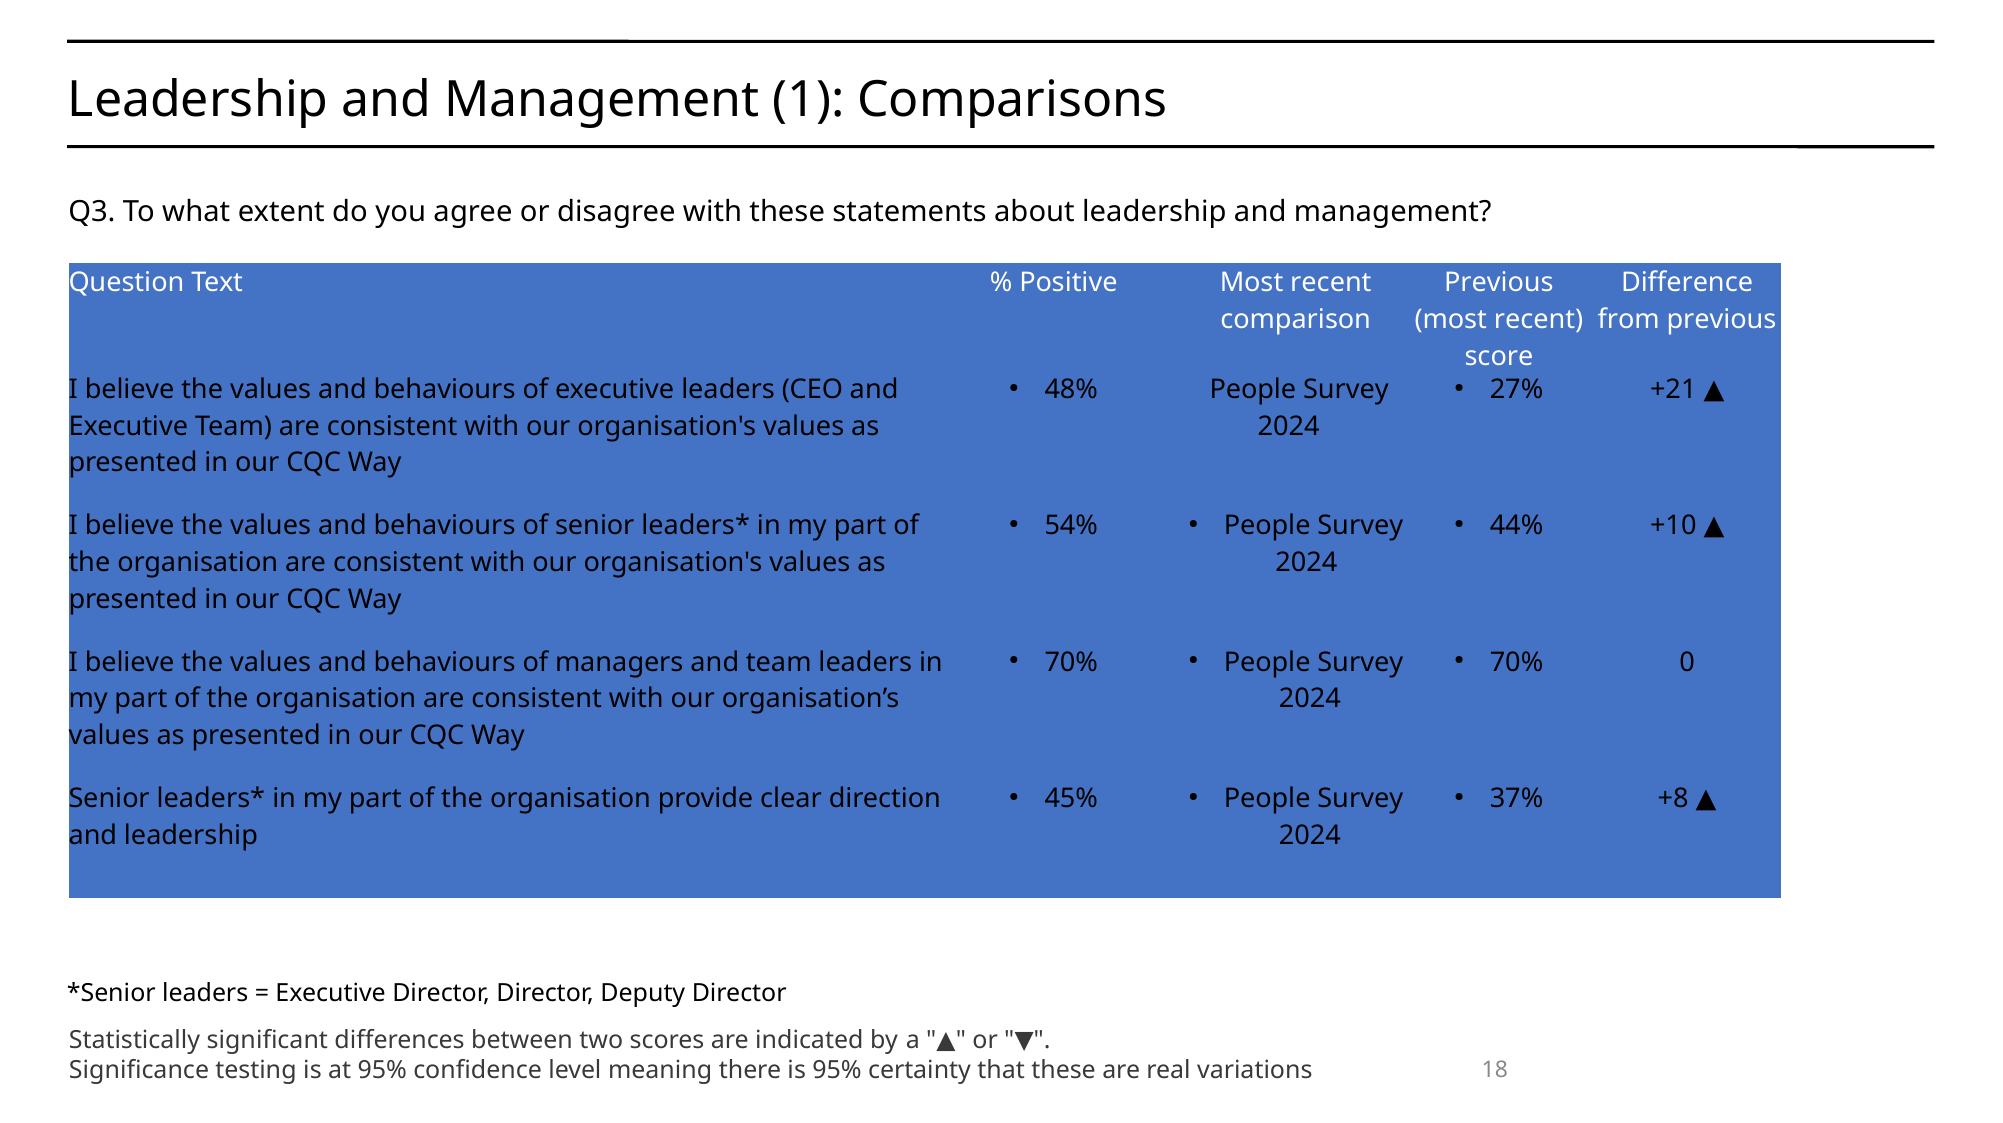

Leadership and Management (1): Comparisons
Q3. To what extent do you agree or disagree with these statements about leadership and management?
| Question Text | % Positive | | Most recent comparison | Previous (most recent) score | Difference from previous |
| --- | --- | --- | --- | --- | --- |
| I believe the values and behaviours of executive leaders (CEO and Executive Team) are consistent with our organisation's values as presented in our CQC Way | 48% | | People Survey 2024 | 27% | +21 ▲ |
| I believe the values and behaviours of senior leaders\* in my part of the organisation are consistent with our organisation's values as presented in our CQC Way | 54% | | People Survey 2024 | 44% | +10 ▲ |
| I believe the values and behaviours of managers and team leaders in my part of the organisation are consistent with our organisation’s values as presented in our CQC Way | 70% | | People Survey 2024 | 70% | 0 |
| Senior leaders\* in my part of the organisation provide clear direction and leadership | 45% | | People Survey 2024 | 37% | +8 ▲ |
*Senior leaders = Executive Director, Director, Deputy Director
Statistically significant differences between two scores are indicated by a "▲" or "▼".
Significance testing is at 95% confidence level meaning there is 95% certainty that these are real variations
6